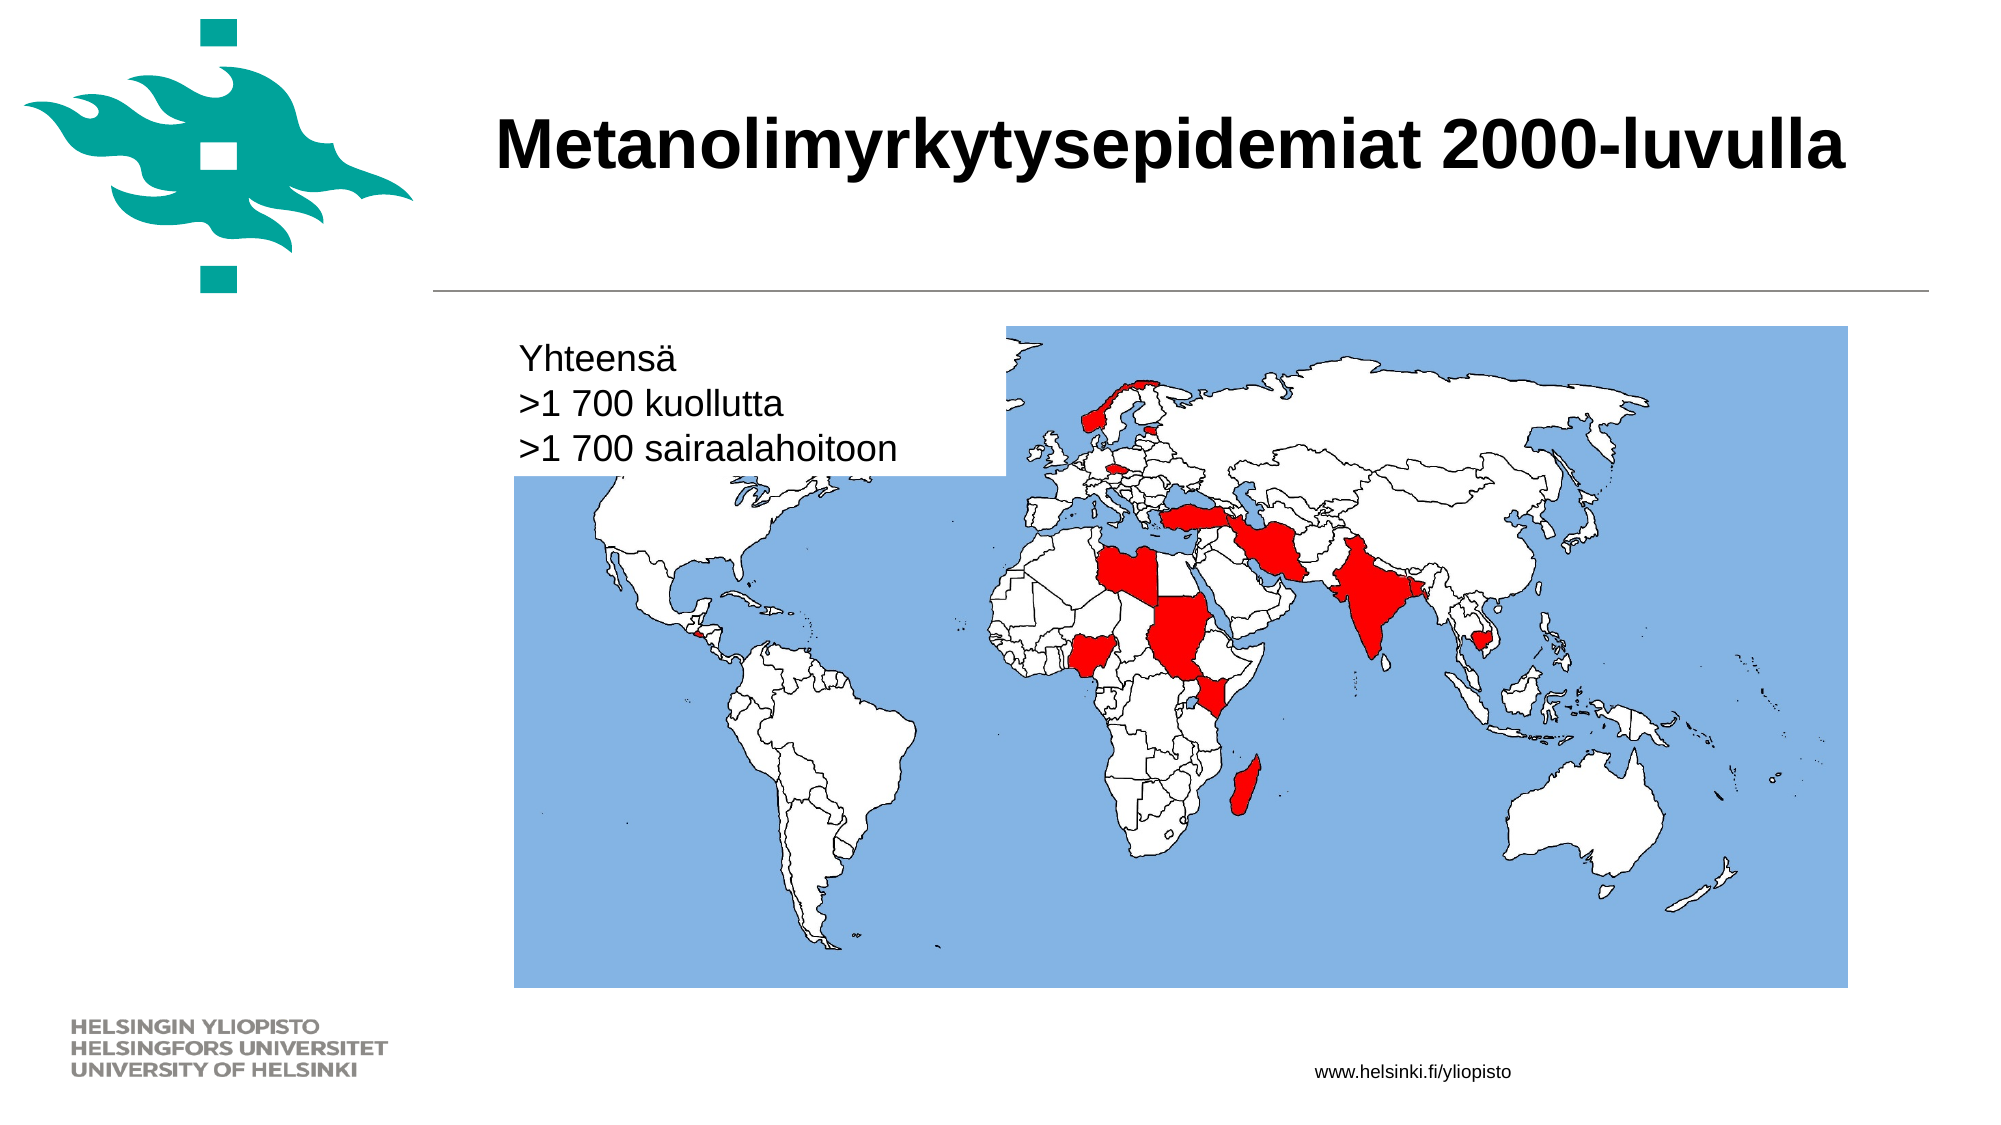

# Metanolimyrkytysepidemiat 2000-luvulla
Yhteensä
>1 700 kuollutta
>1 700 sairaalahoitoon